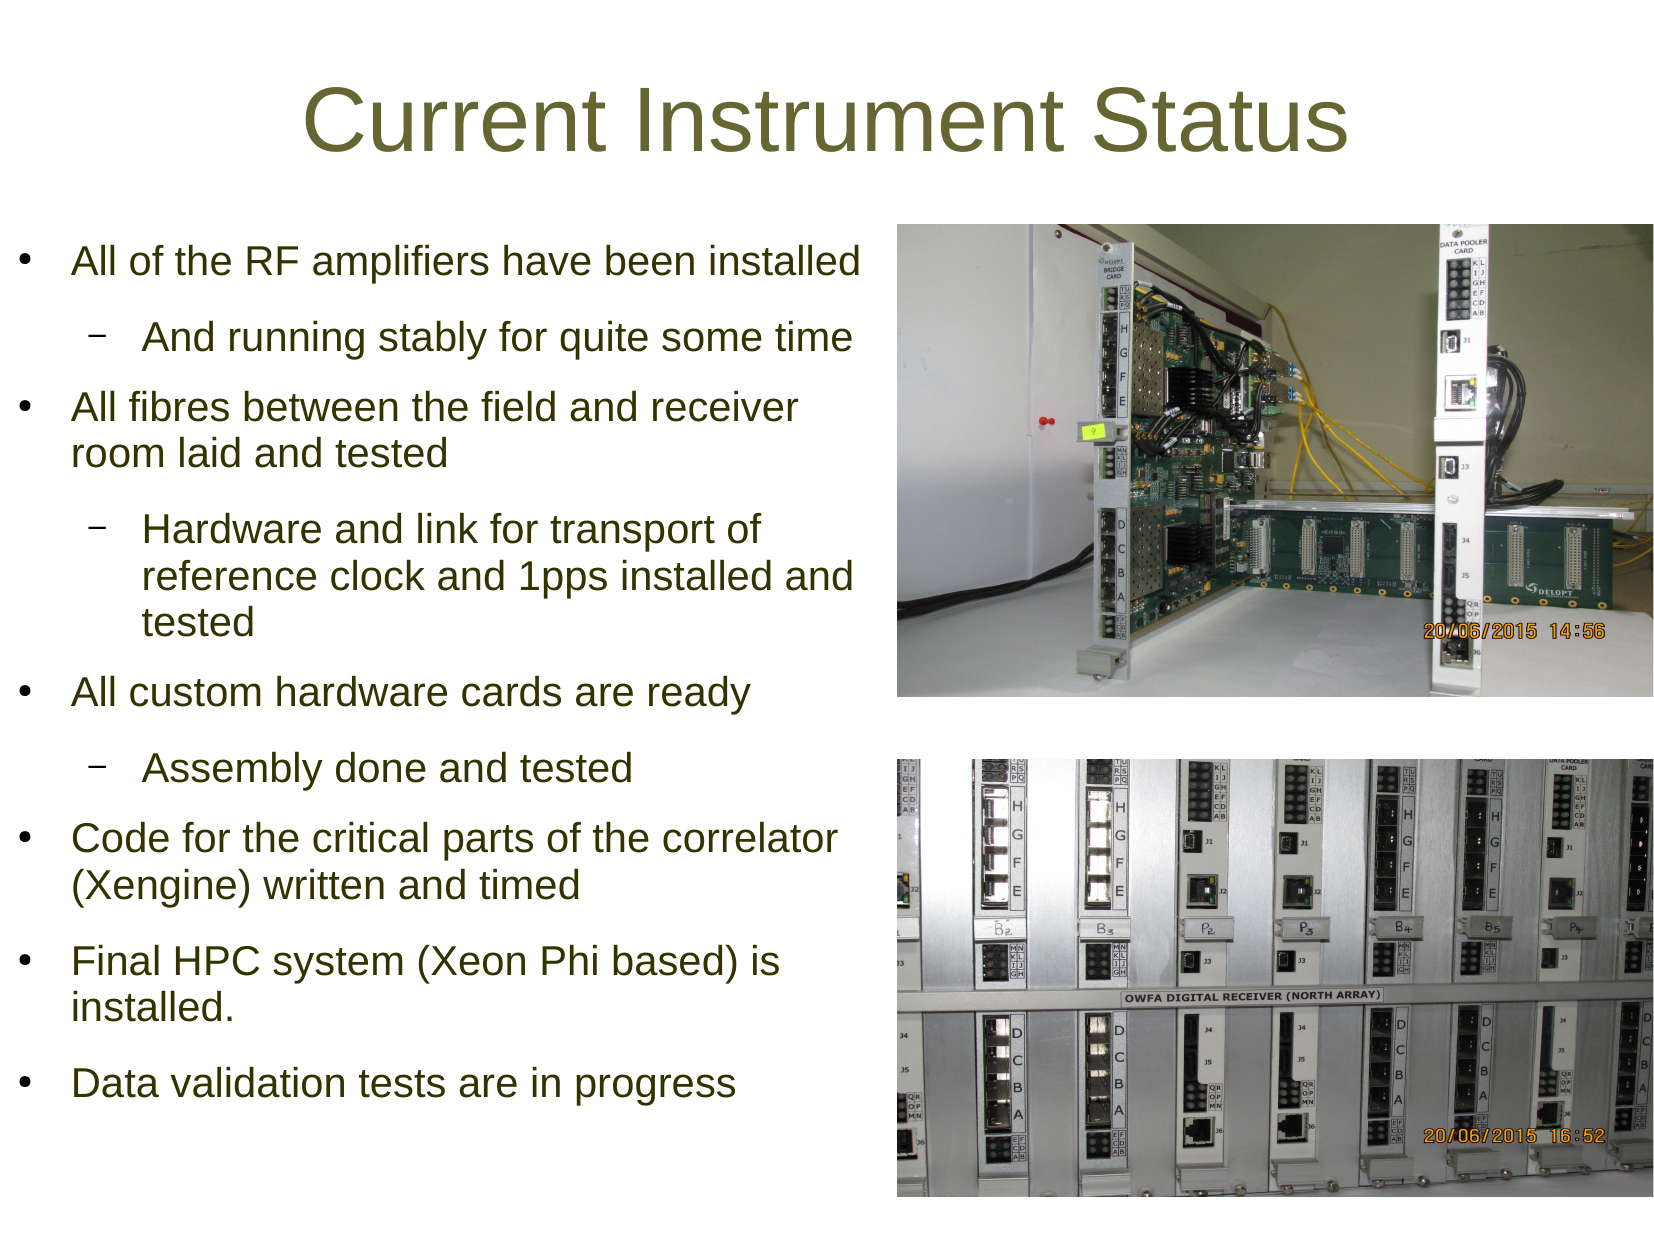

# Current Instrument Status
All of the RF amplifiers have been installed
And running stably for quite some time
All fibres between the field and receiver room laid and tested
Hardware and link for transport of reference clock and 1pps installed and tested
All custom hardware cards are ready
Assembly done and tested
Code for the critical parts of the correlator (Xengine) written and timed
Final HPC system (Xeon Phi based) is installed.
Data validation tests are in progress